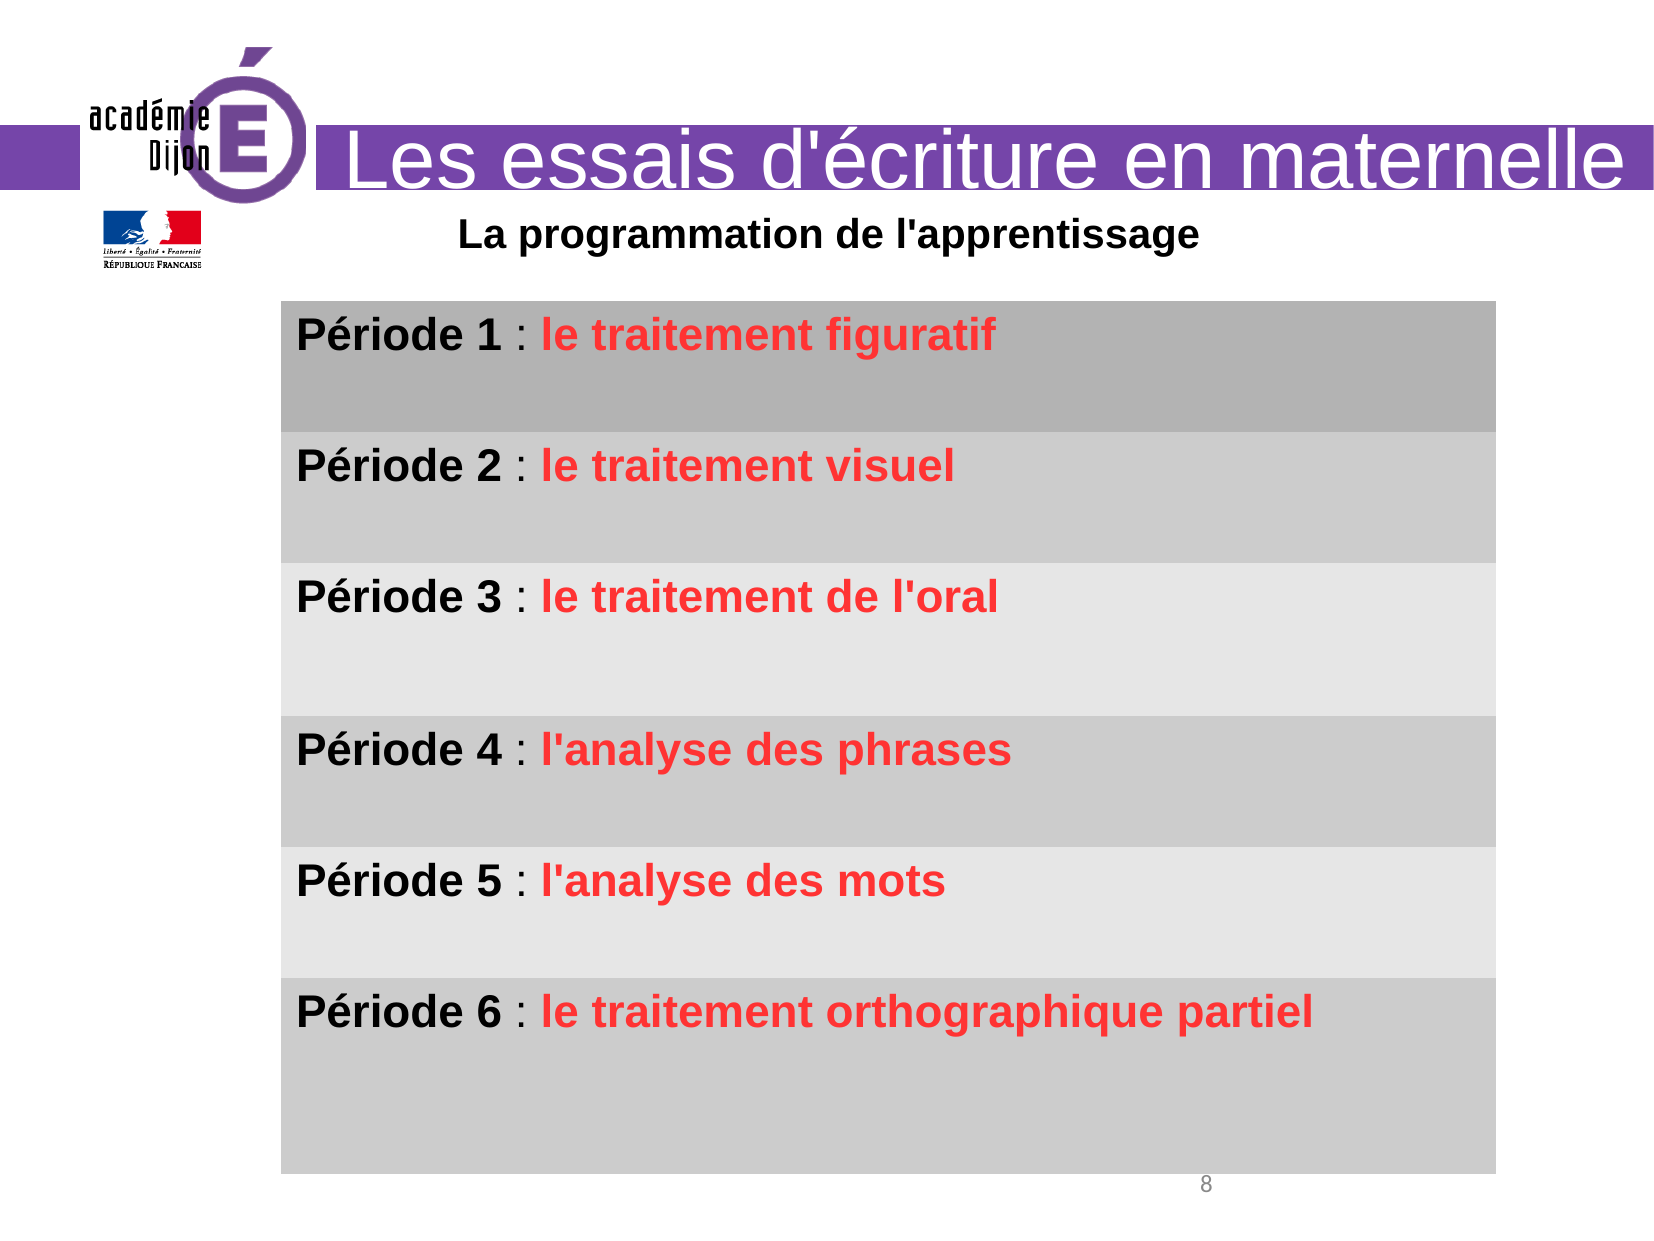

# Les essais d'écriture en maternelle
La programmation de l'apprentissage
| Période 1 : le traitement figuratif |
| --- |
| Période 2 : le traitement visuel |
| Période 3 : le traitement de l'oral |
| Période 4 : l'analyse des phrases |
| Période 5 : l'analyse des mots |
| Période 6 : le traitement orthographique partiel |
8